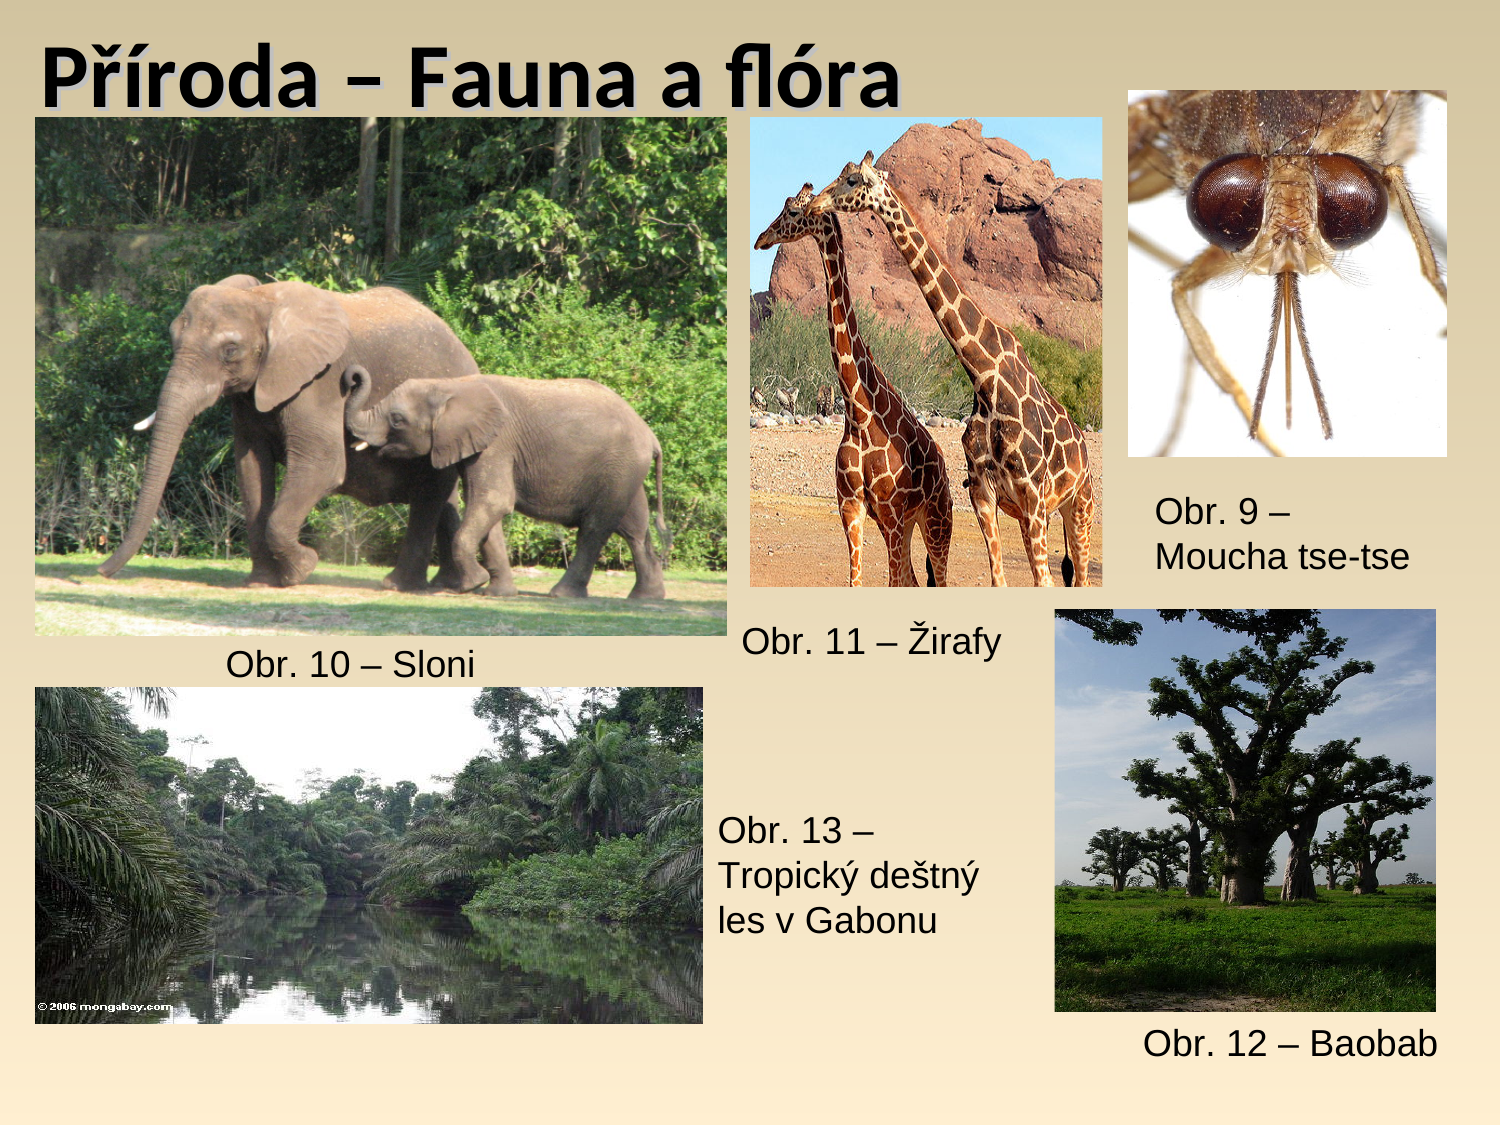

# Příroda – Fauna a flóra
Obr. 9 –
Moucha tse-tse
Obr. 11 – Žirafy
Obr. 10 – Sloni
Obr. 13 – Tropický deštný les v Gabonu
Obr. 12 – Baobab